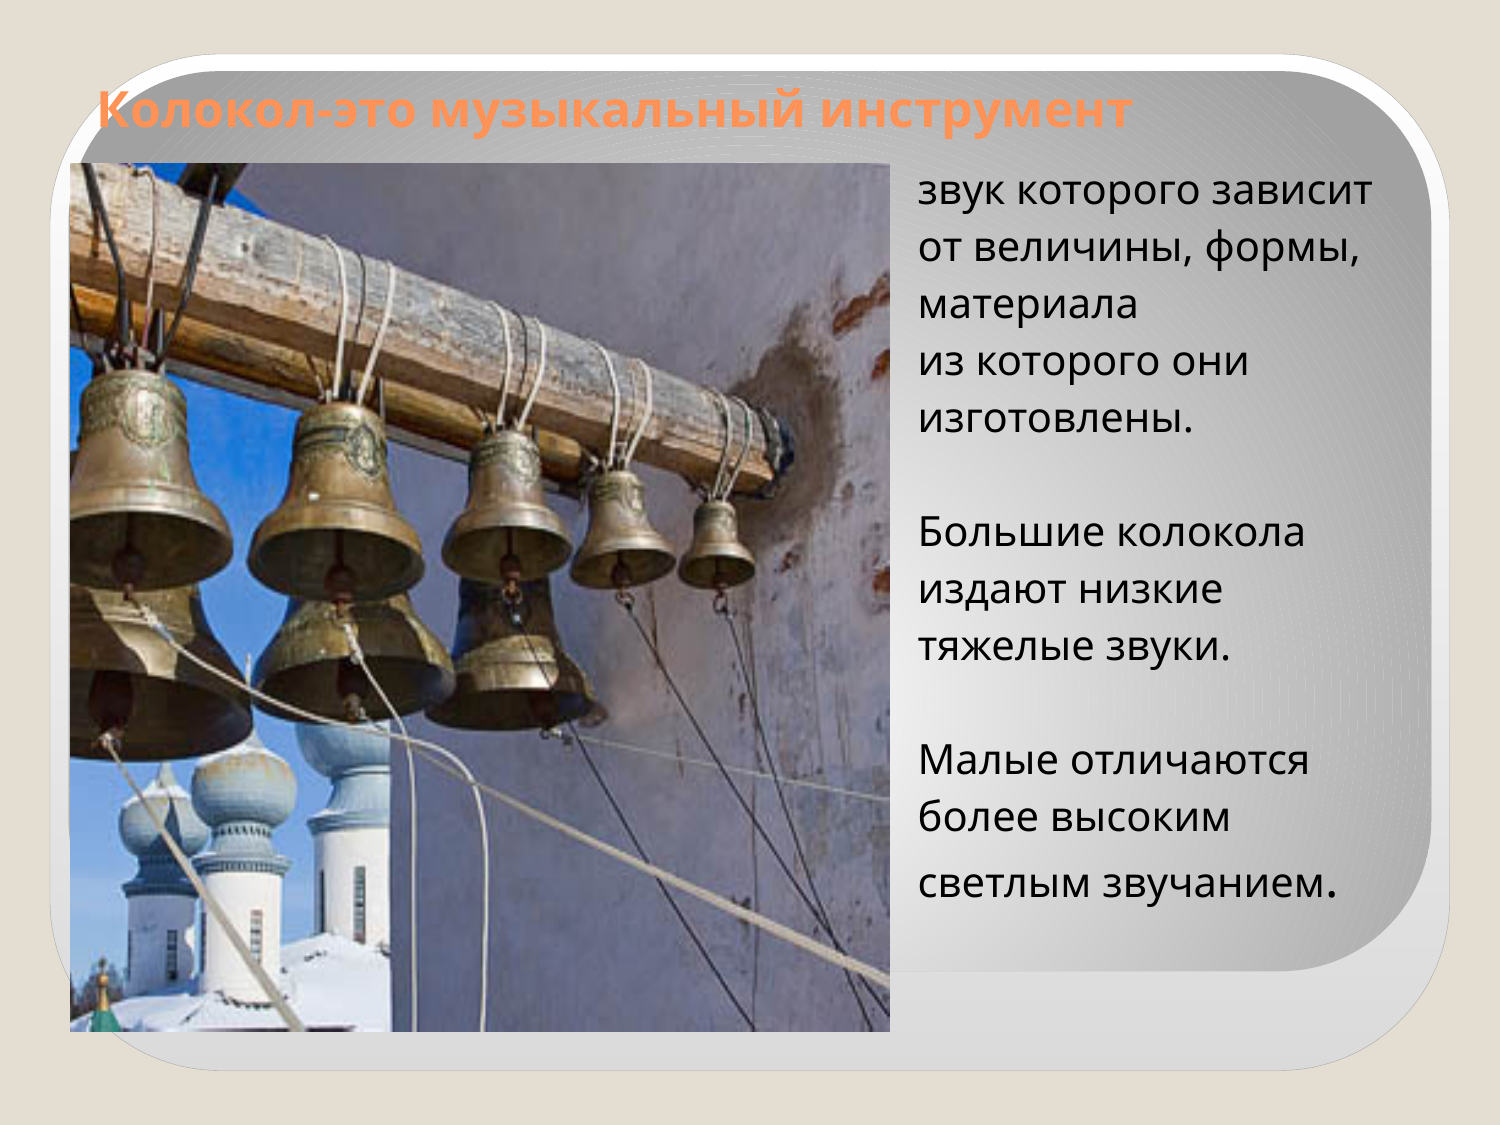

# Колокол-это музыкальный инструмент
звук которого зависит
от величины, формы, материала
из которого они изготовлены.
Большие колокола издают низкие
тяжелые звуки.
Малые отличаются более высоким
светлым звучанием.